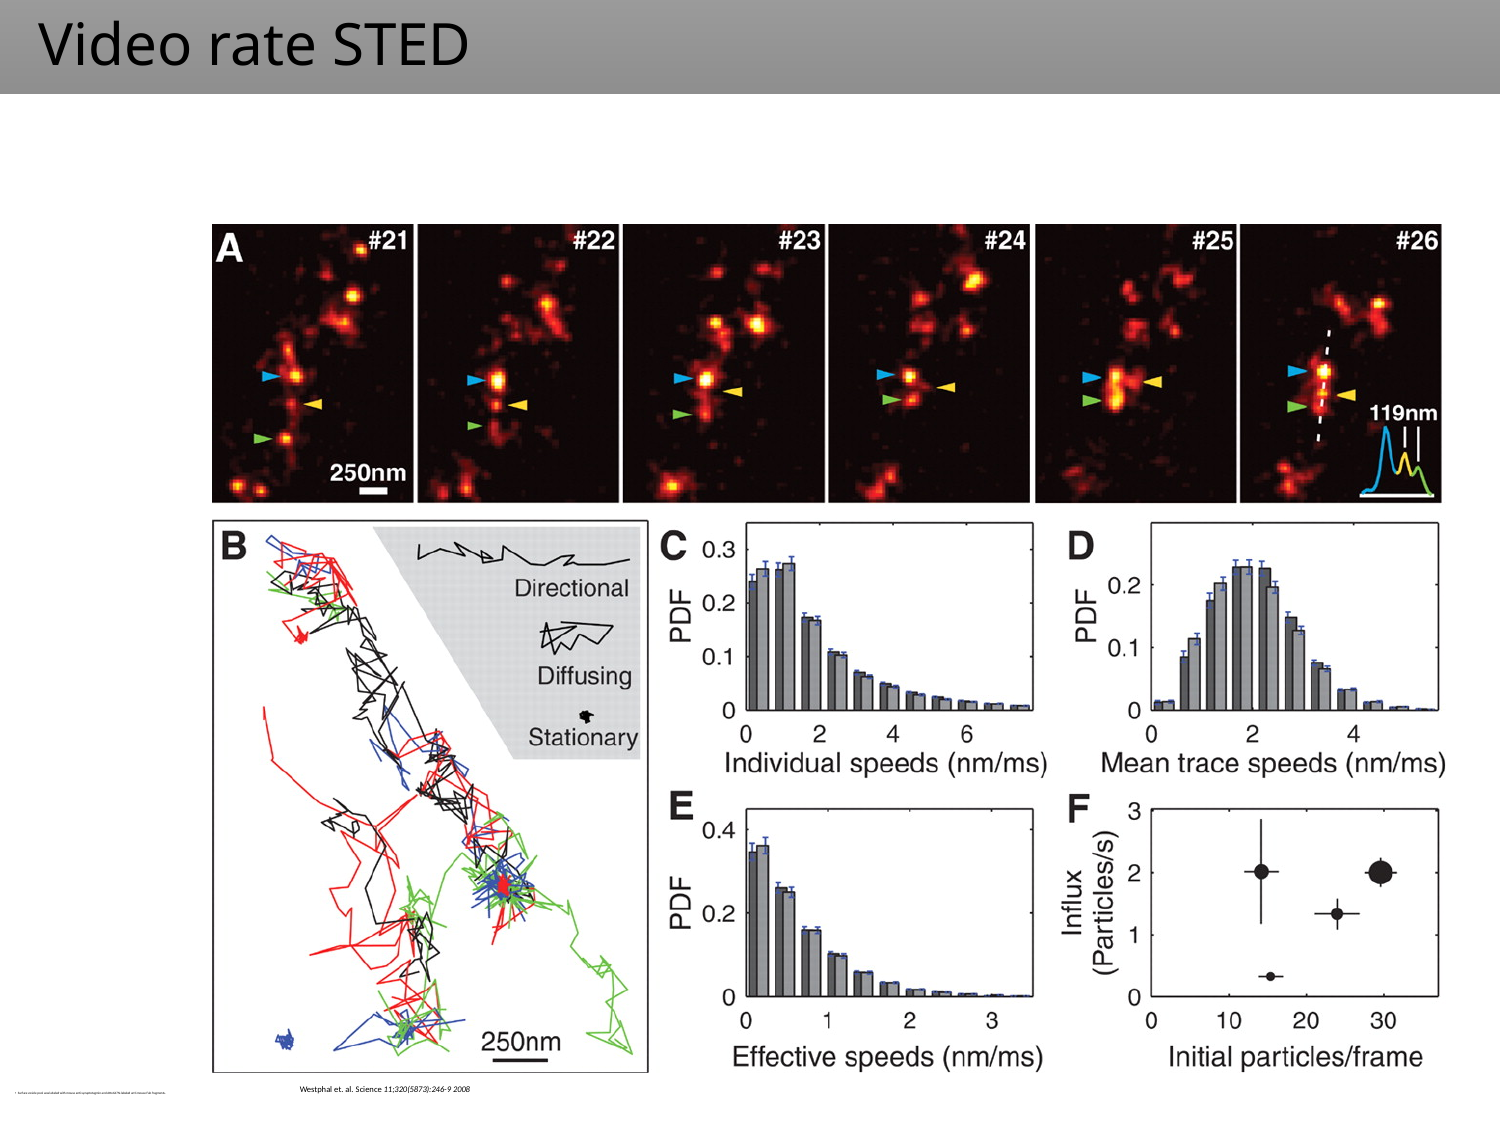

# Video rate STED
Surface vesicle pool was labeled with mouse anti-synaptotagmin and Atto647N-labeled anti-mouse Fab fragments.
Westphal et. al. Science 11;320(5873):246-9 2008